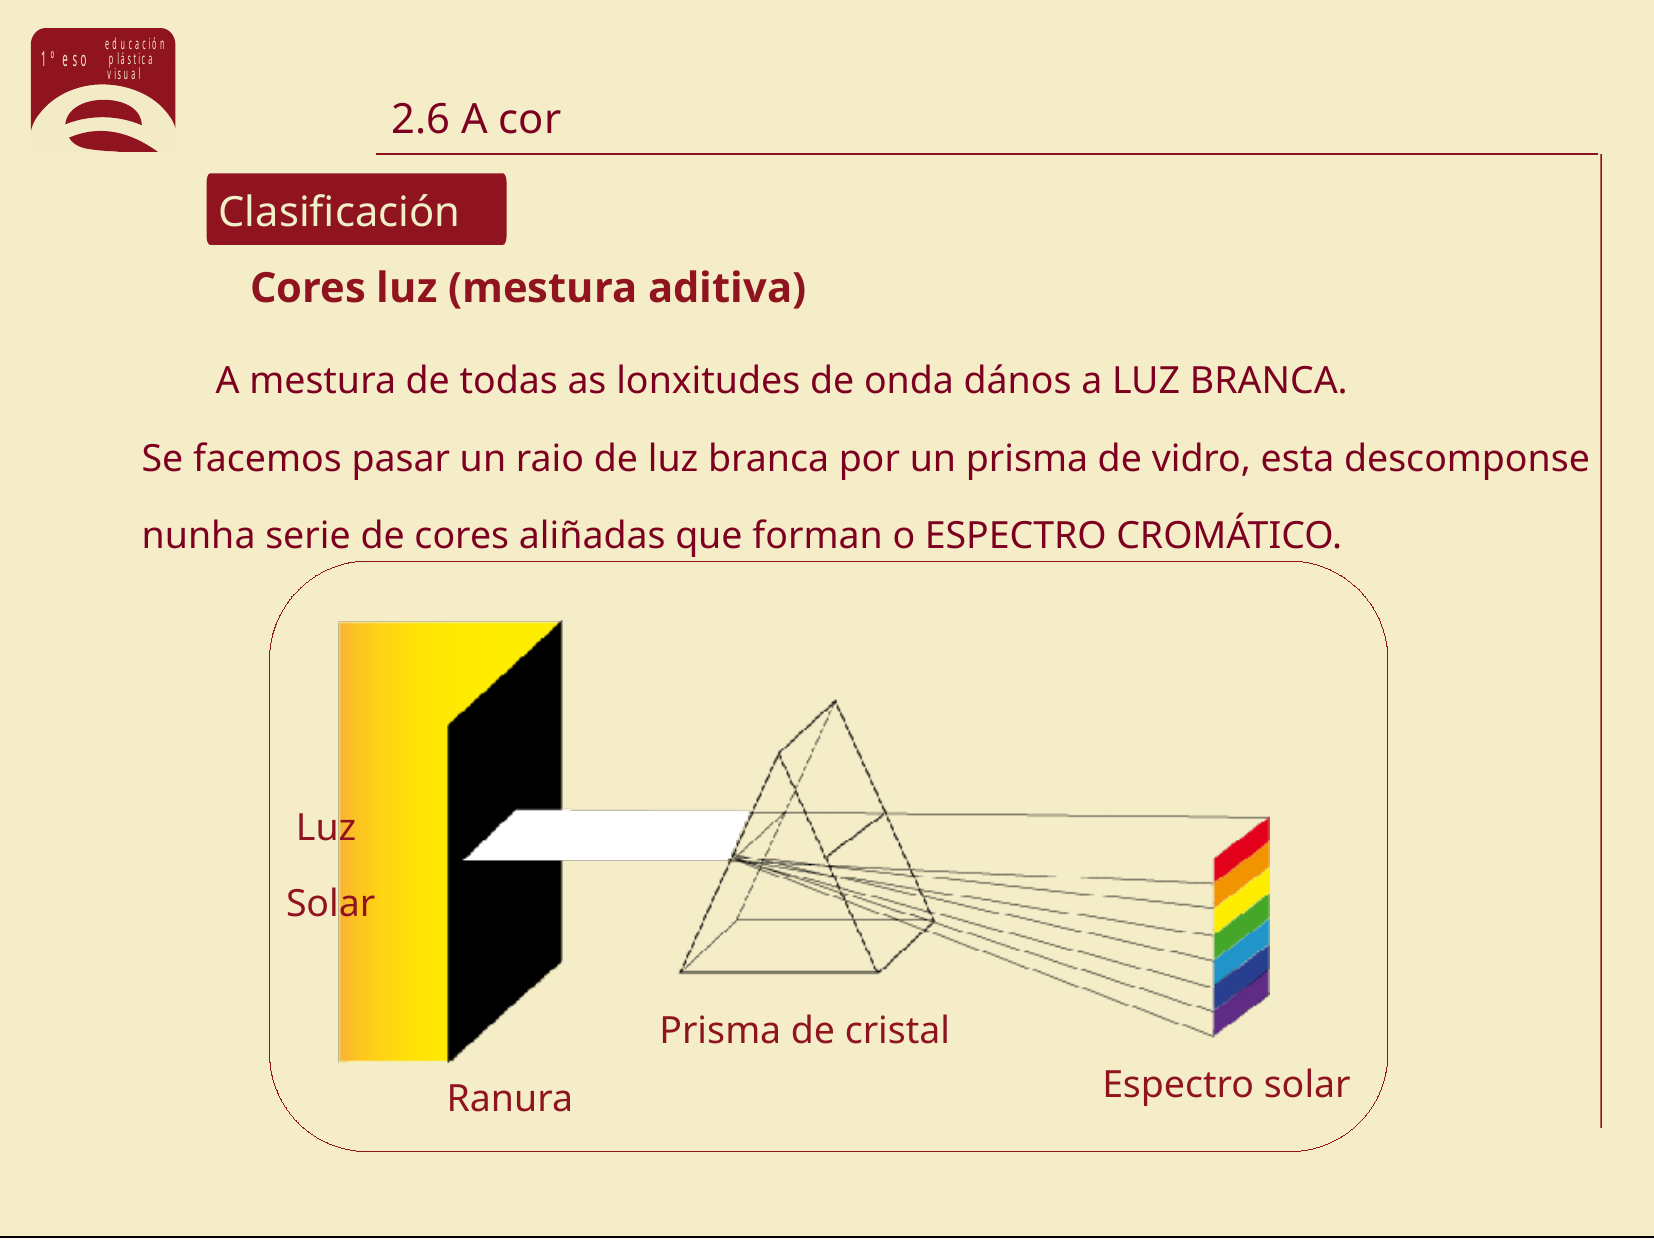

2.6 A cor
Clasificación
Cores luz (mestura aditiva)
#
	A mestura de todas as lonxitudes de onda dános a LUZ BRANCA.
Se facemos pasar un raio de luz branca por un prisma de vidro, esta descomponse nunha serie de cores aliñadas que forman o ESPECTRO CROMÁTICO.
 Luz
Solar
 Prisma de cristal
 Espectro solar
 Ranura